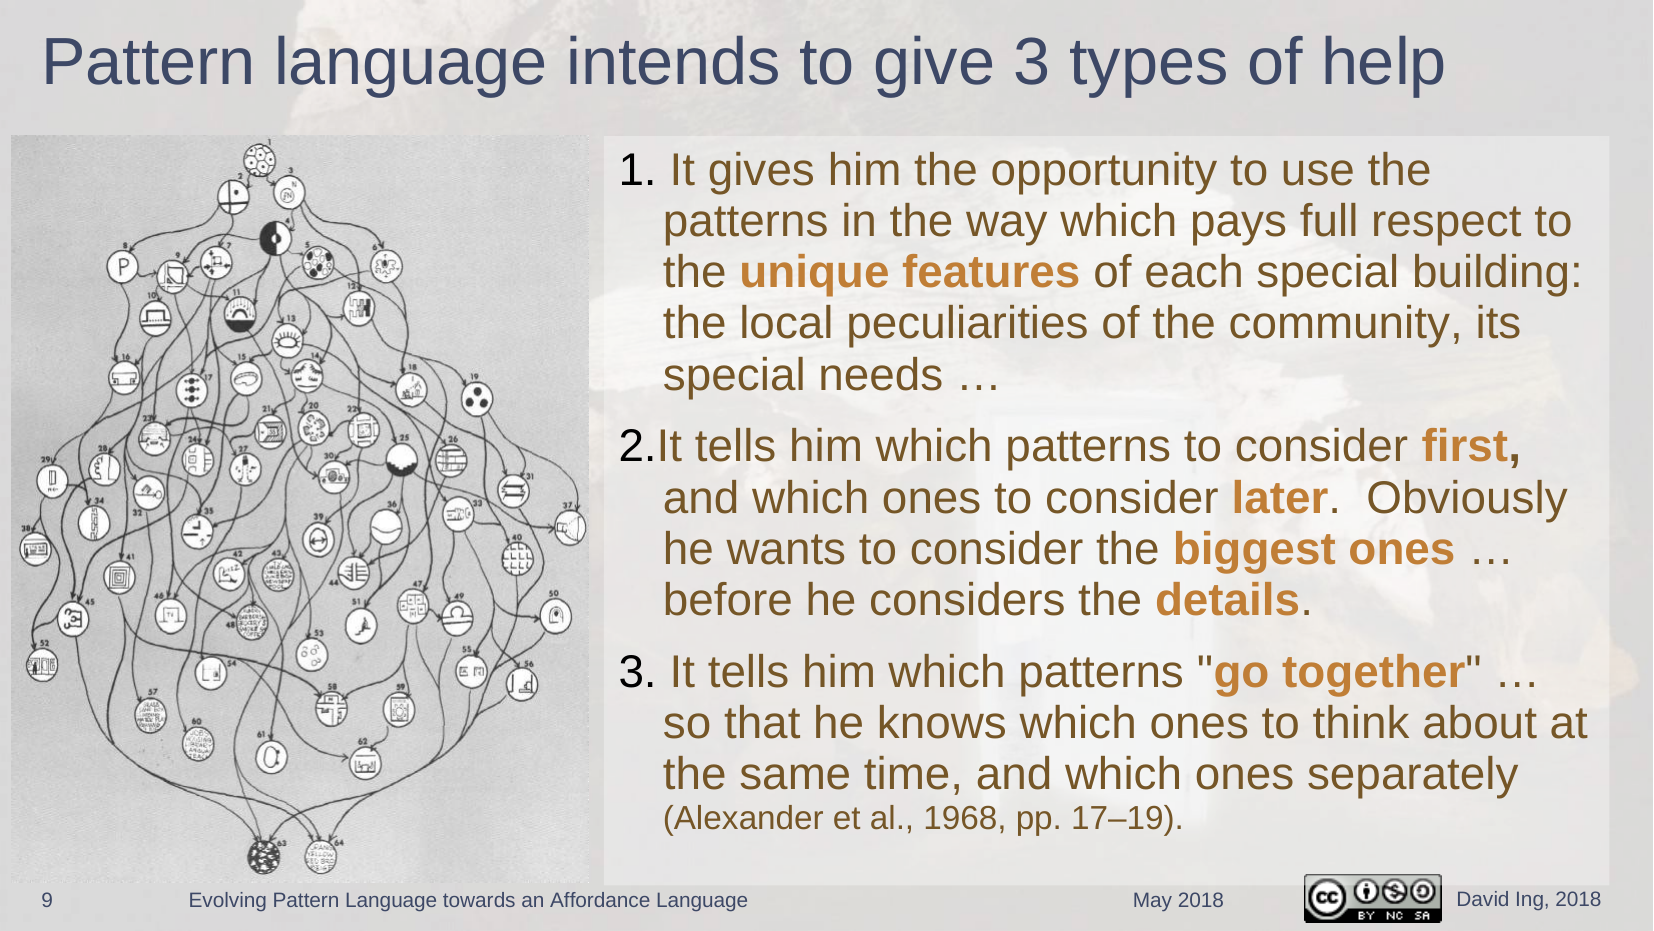

# Pattern language intends to give 3 types of help
 It gives him the opportunity to use the patterns in the way which pays full respect to the unique features of each special building: the local peculiarities of the community, its special needs …
It tells him which patterns to consider first, and which ones to consider later. Obviously he wants to consider the biggest ones … before he considers the details.
 It tells him which patterns "go together" … so that he knows which ones to think about at the same time, and which ones separately (Alexander et al., 1968, pp. 17–19).
Evolving Pattern Language towards an Affordance Language
May 2018
9